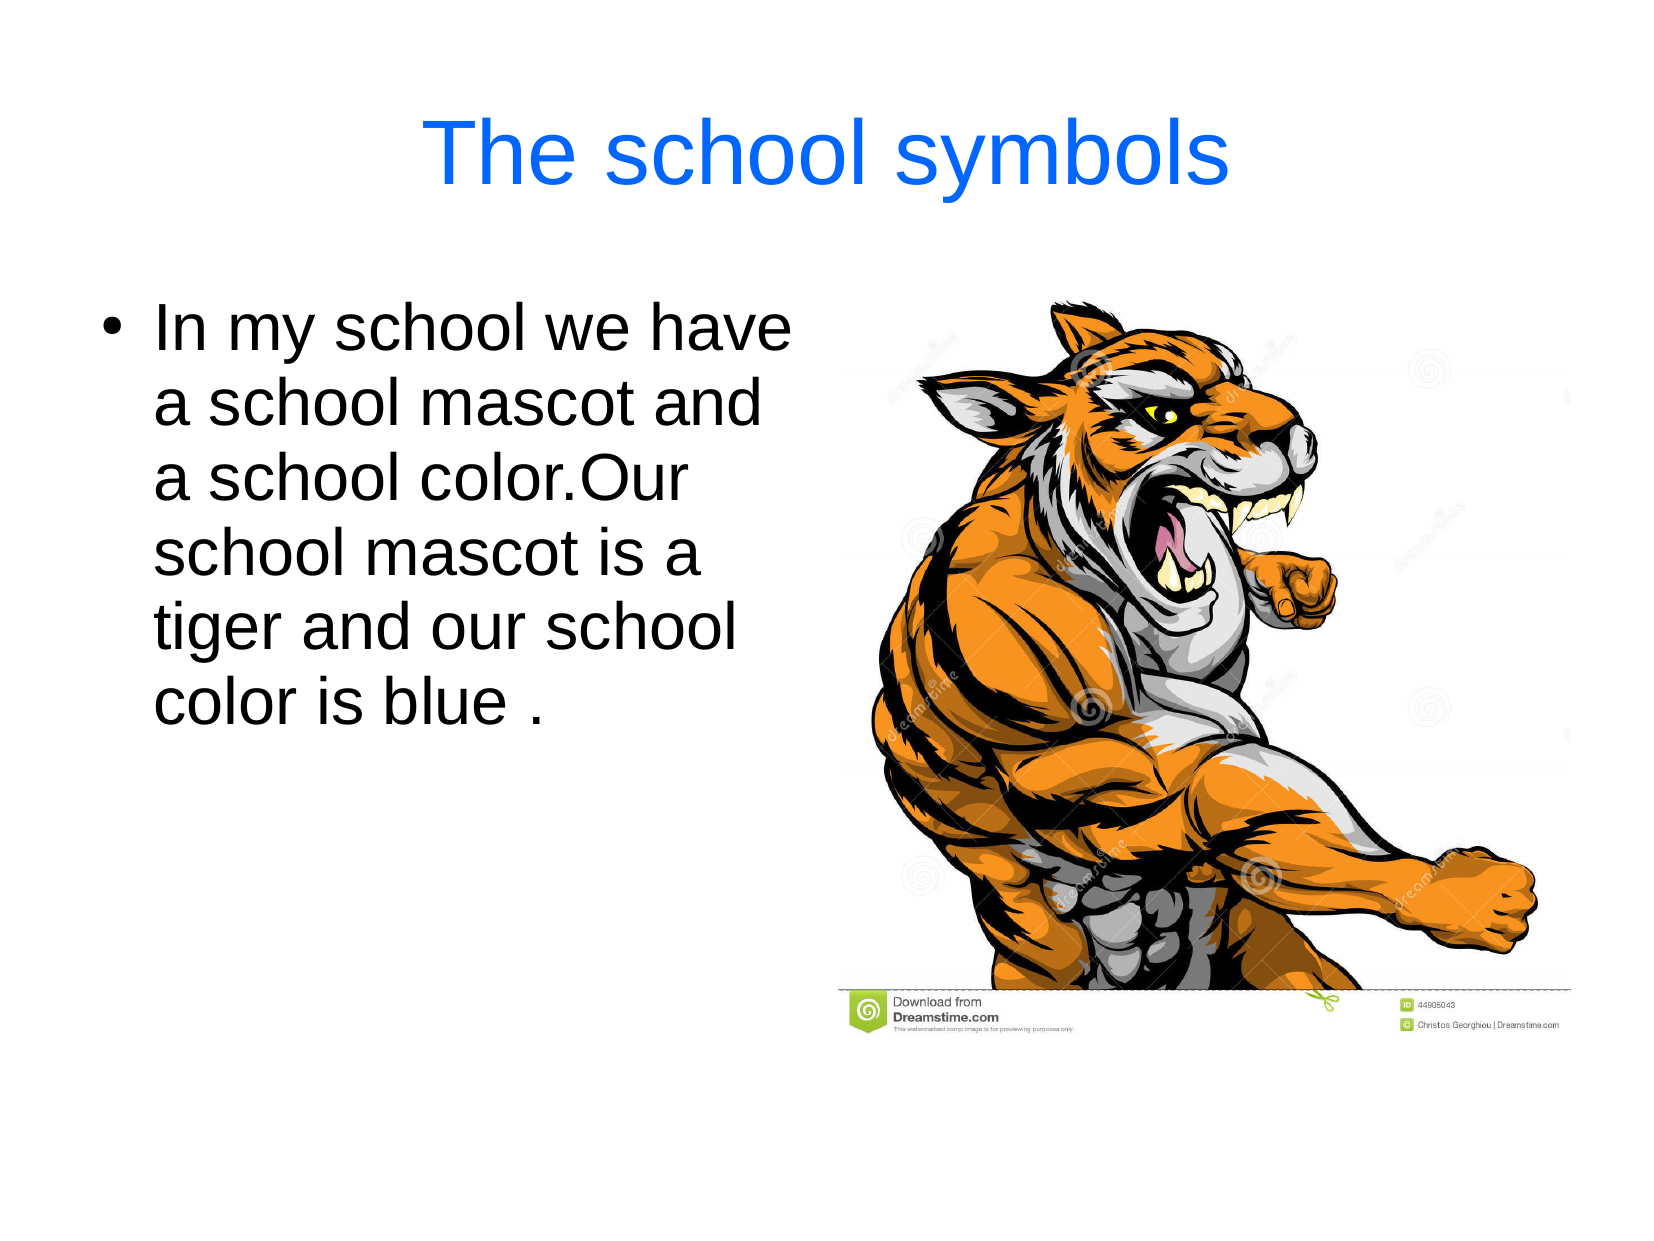

# The school symbols
In my school we have a school mascot and a school color.Our school mascot is a tiger and our school color is blue .